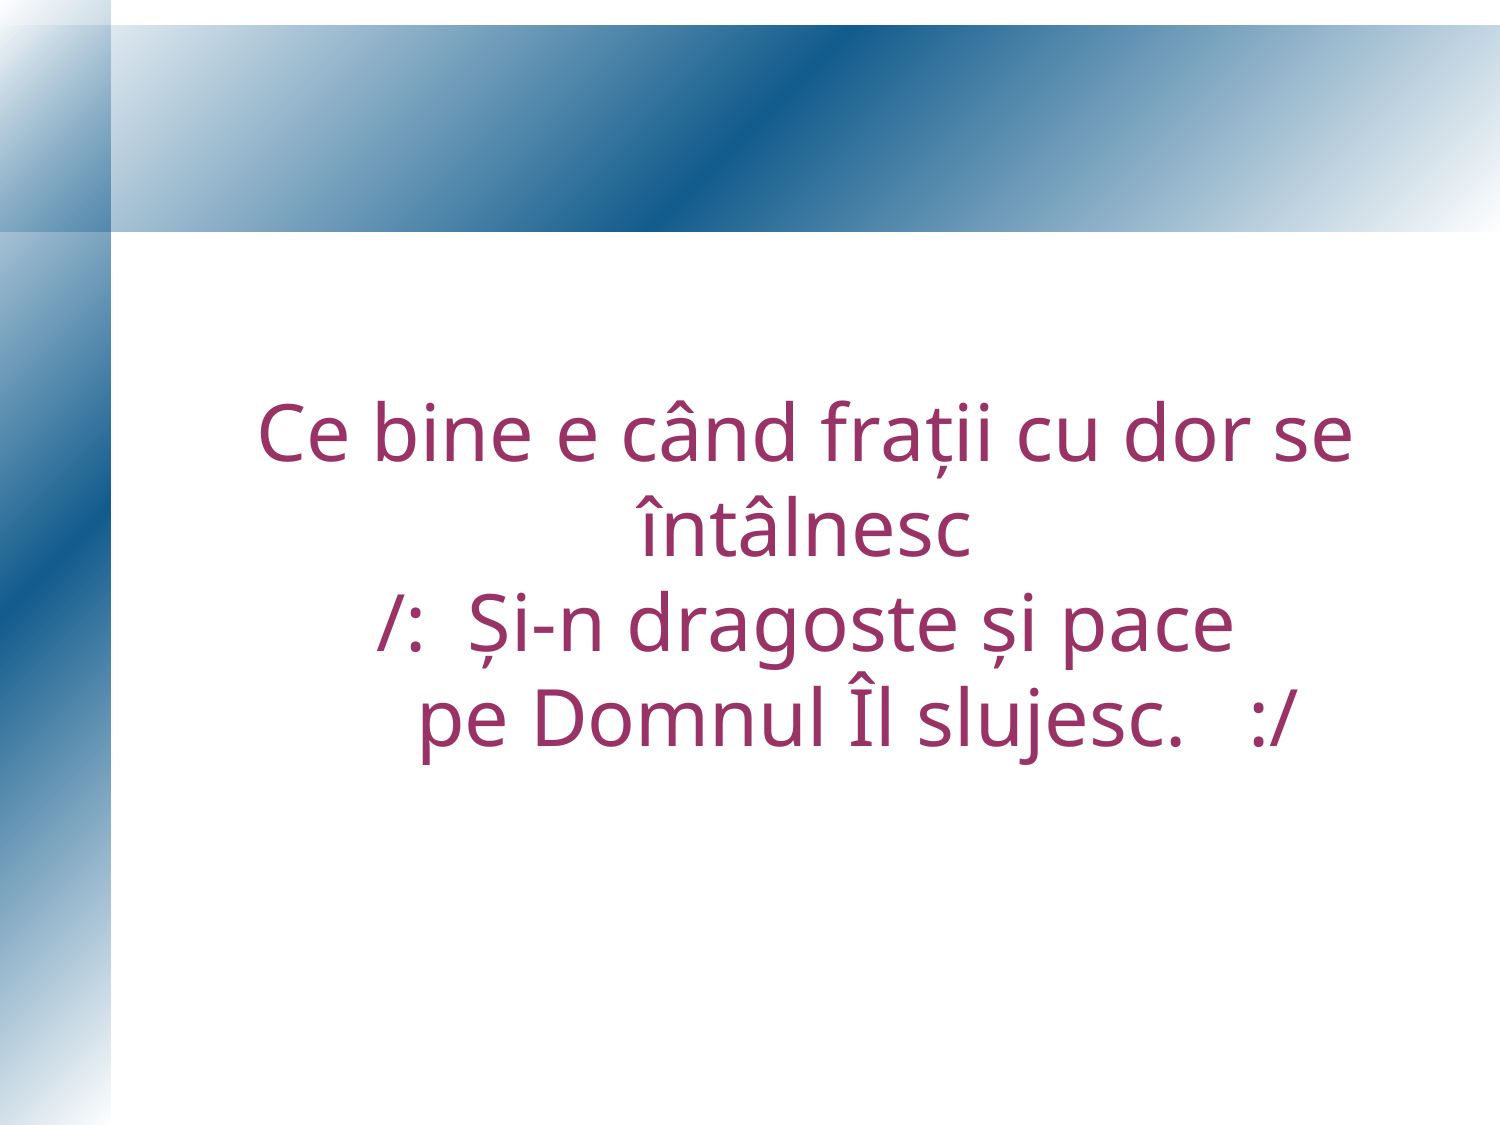

Ce bine e când fraţii cu dor se întâlnesc
/: Şi-n dragoste şi pace
 pe Domnul Îl slujesc. :/